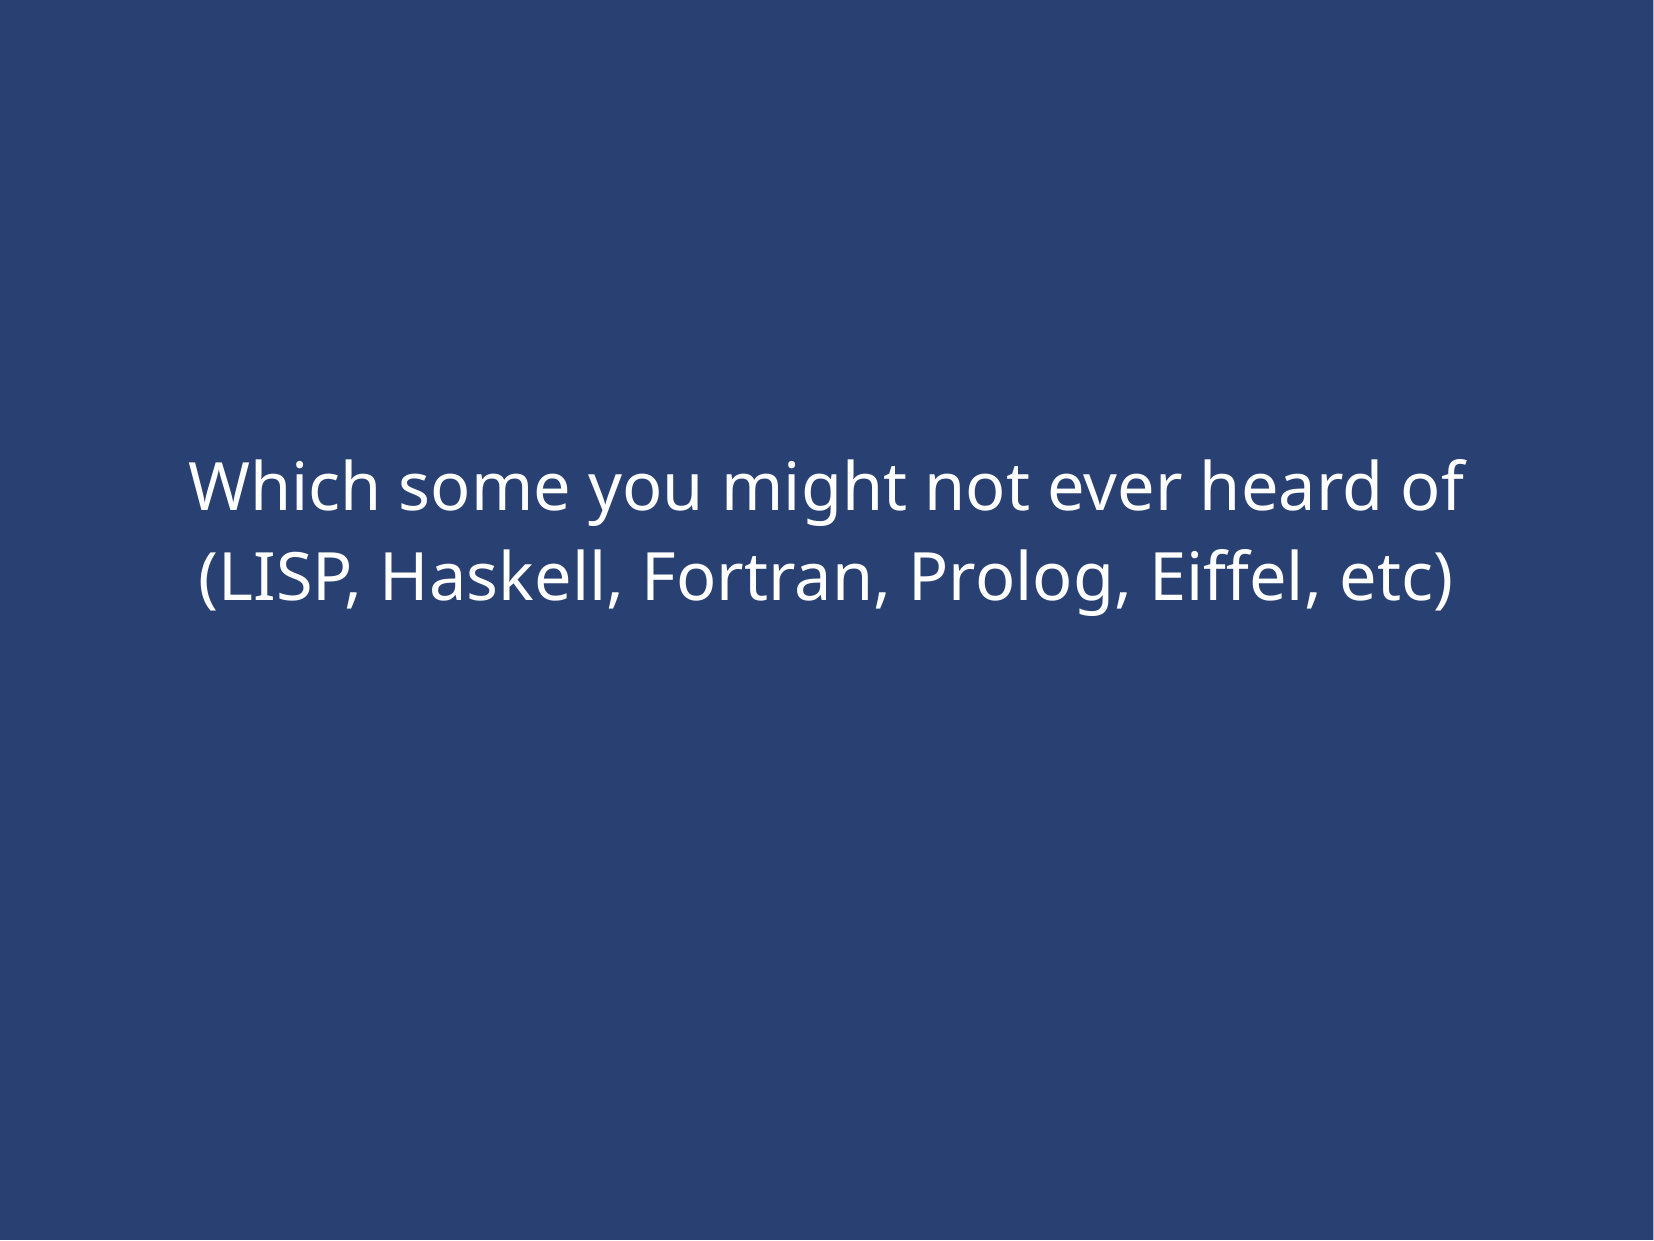

# Which some you might not ever heard of
(LISP, Haskell, Fortran, Prolog, Eiffel, etc)